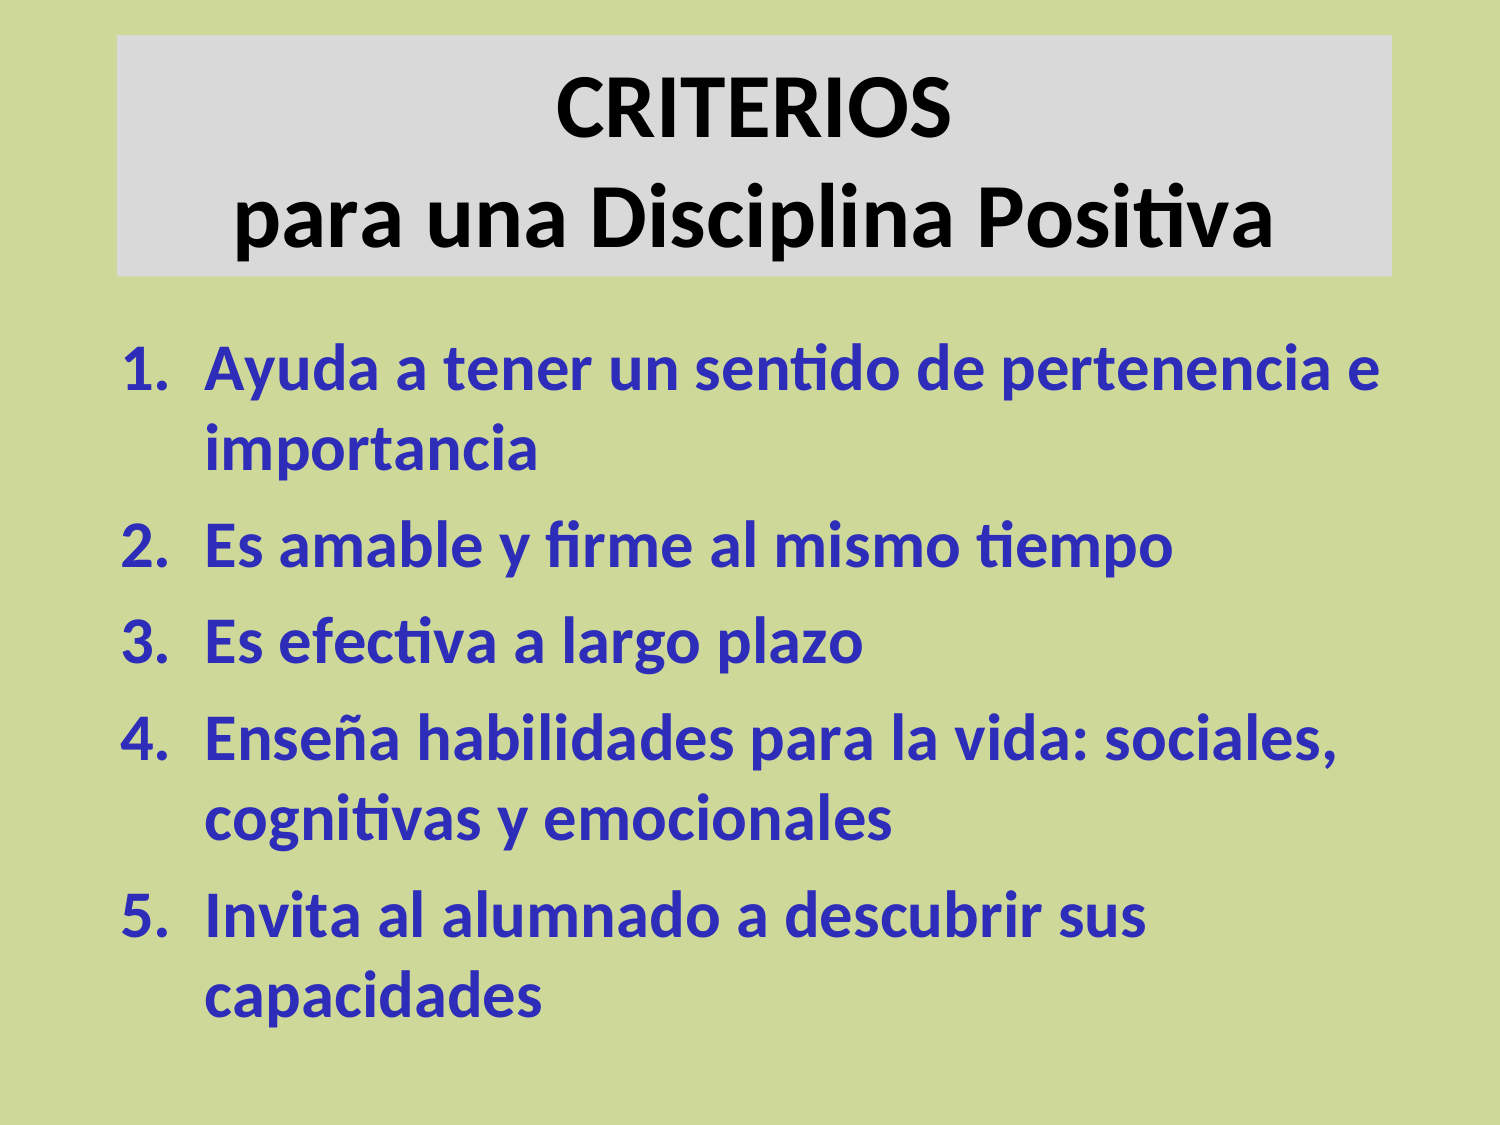

# CRITERIOS para una Disciplina Positiva
Ayuda a tener un sentido de pertenencia e importancia
Es amable y firme al mismo tiempo
Es efectiva a largo plazo
Enseña habilidades para la vida: sociales, cognitivas y emocionales
Invita al alumnado a descubrir sus capacidades